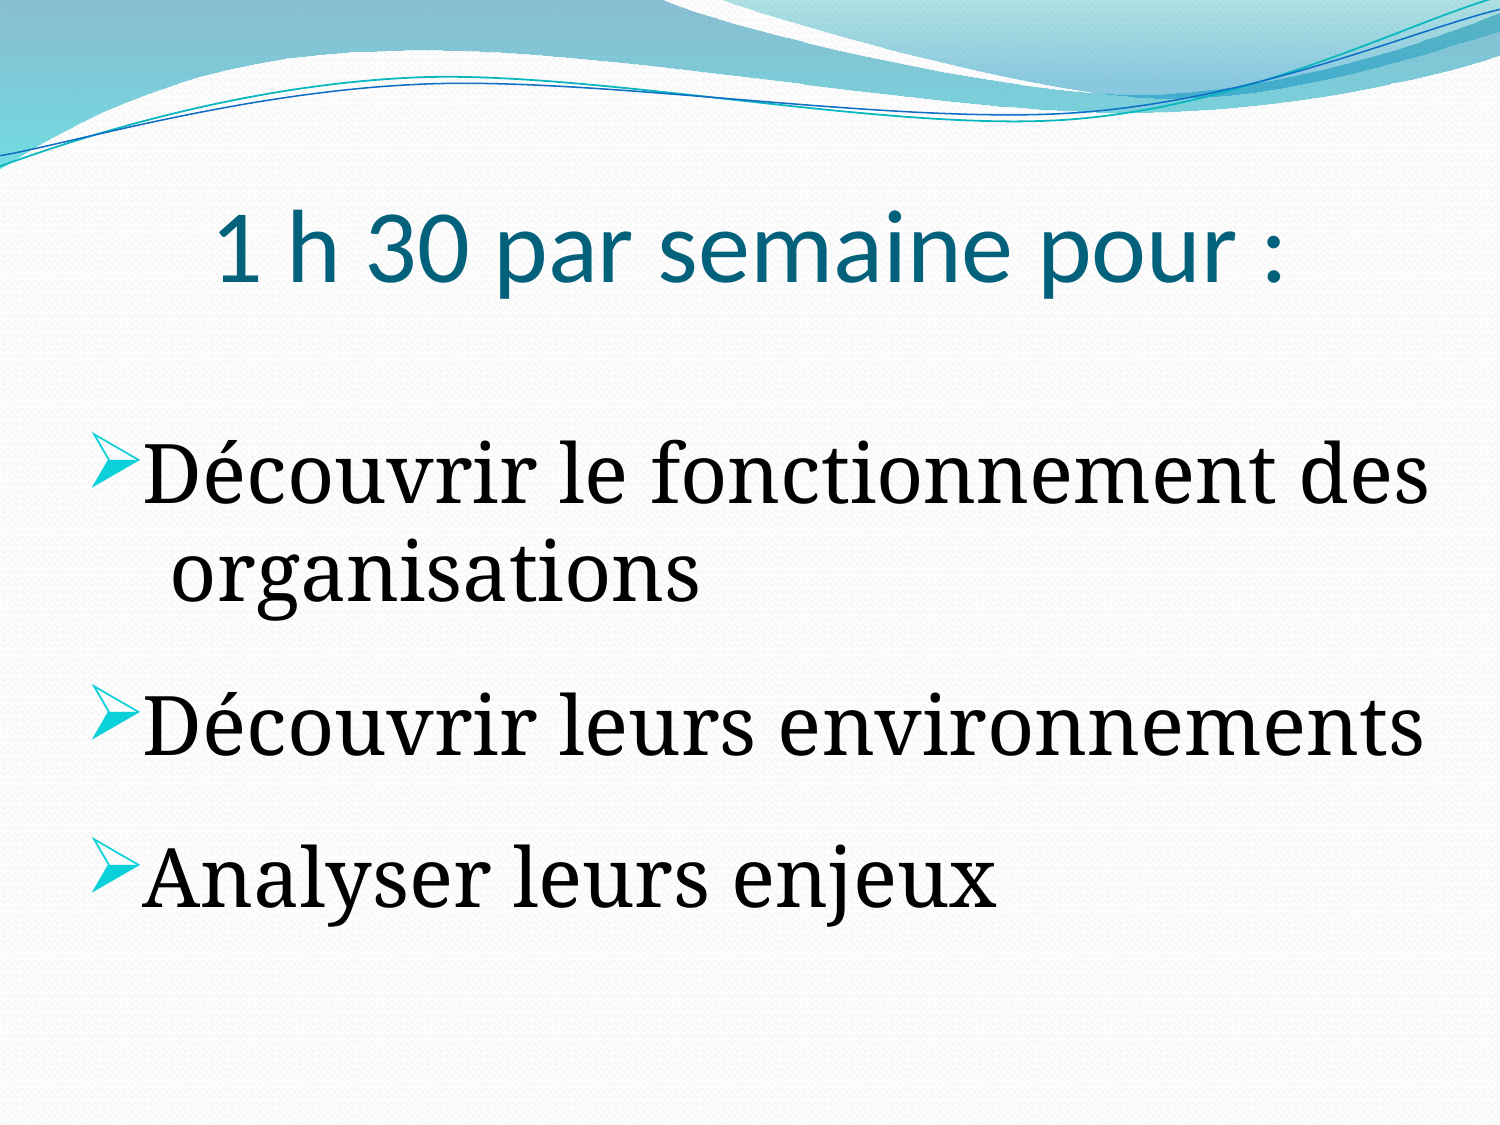

# 1 h 30 par semaine pour :
Découvrir le fonctionnement des organisations
Découvrir leurs environnements
Analyser leurs enjeux